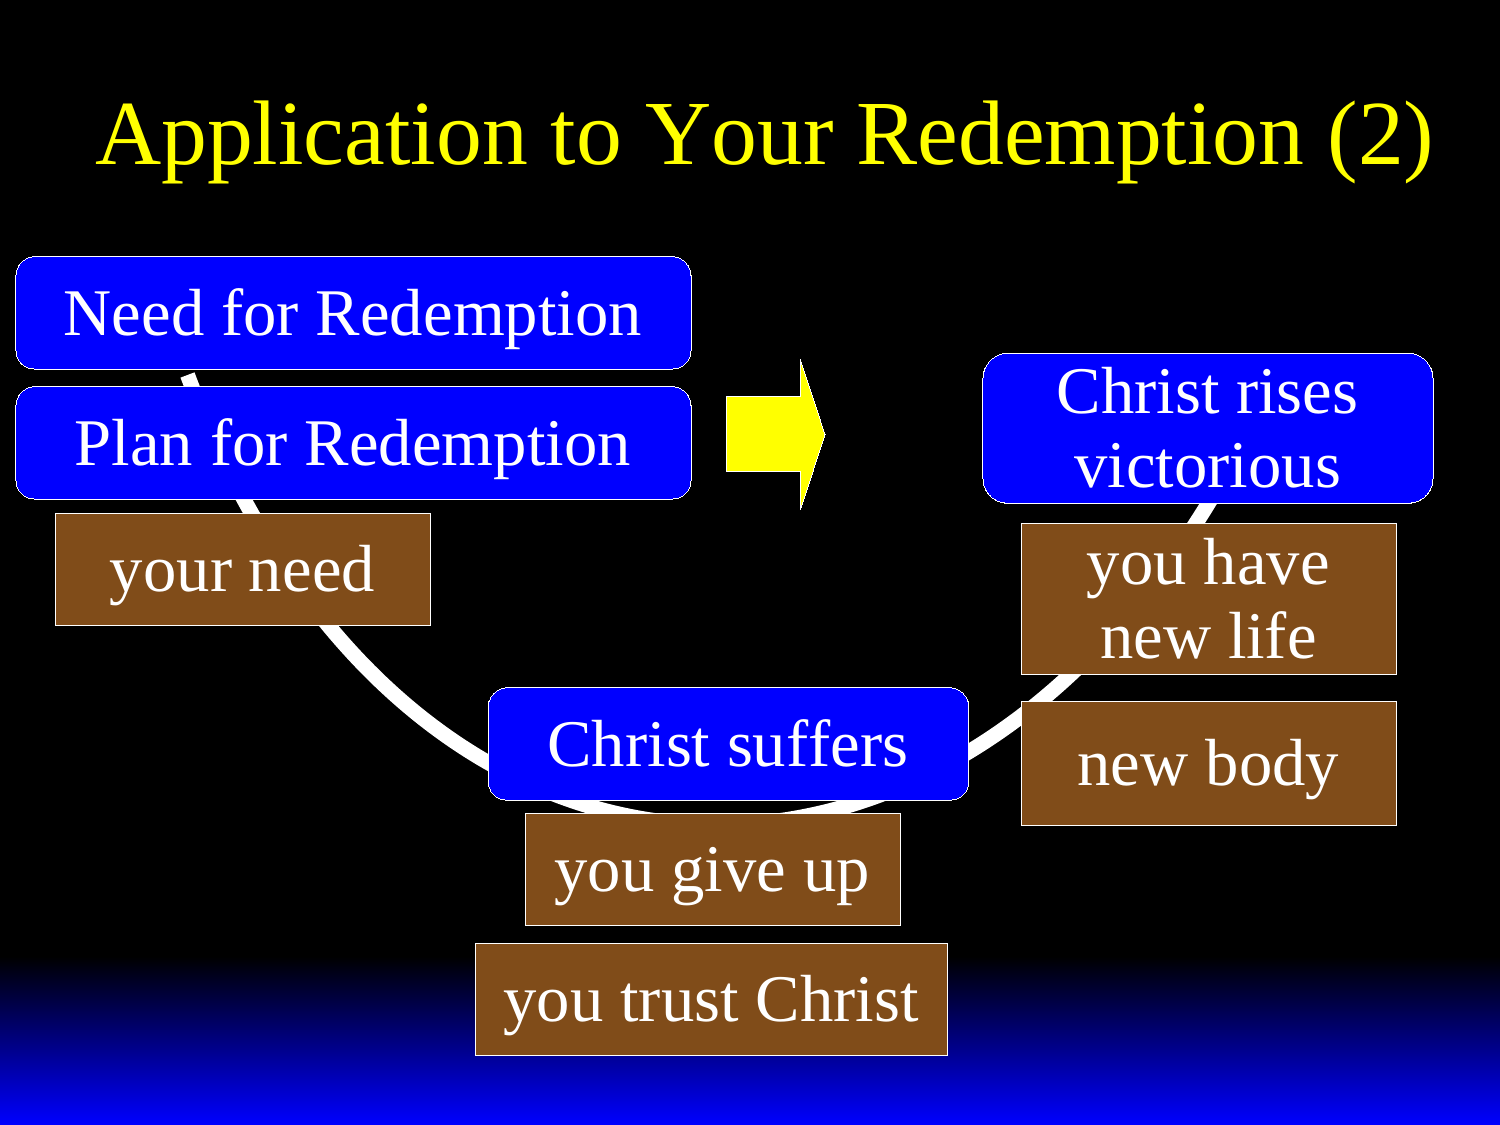

# Application to Your Redemption (2)
Need for Redemption
Christ rises
victorious
Plan for Redemption
your need
you have
new life
Christ suffers
new body
you give up
you trust Christ